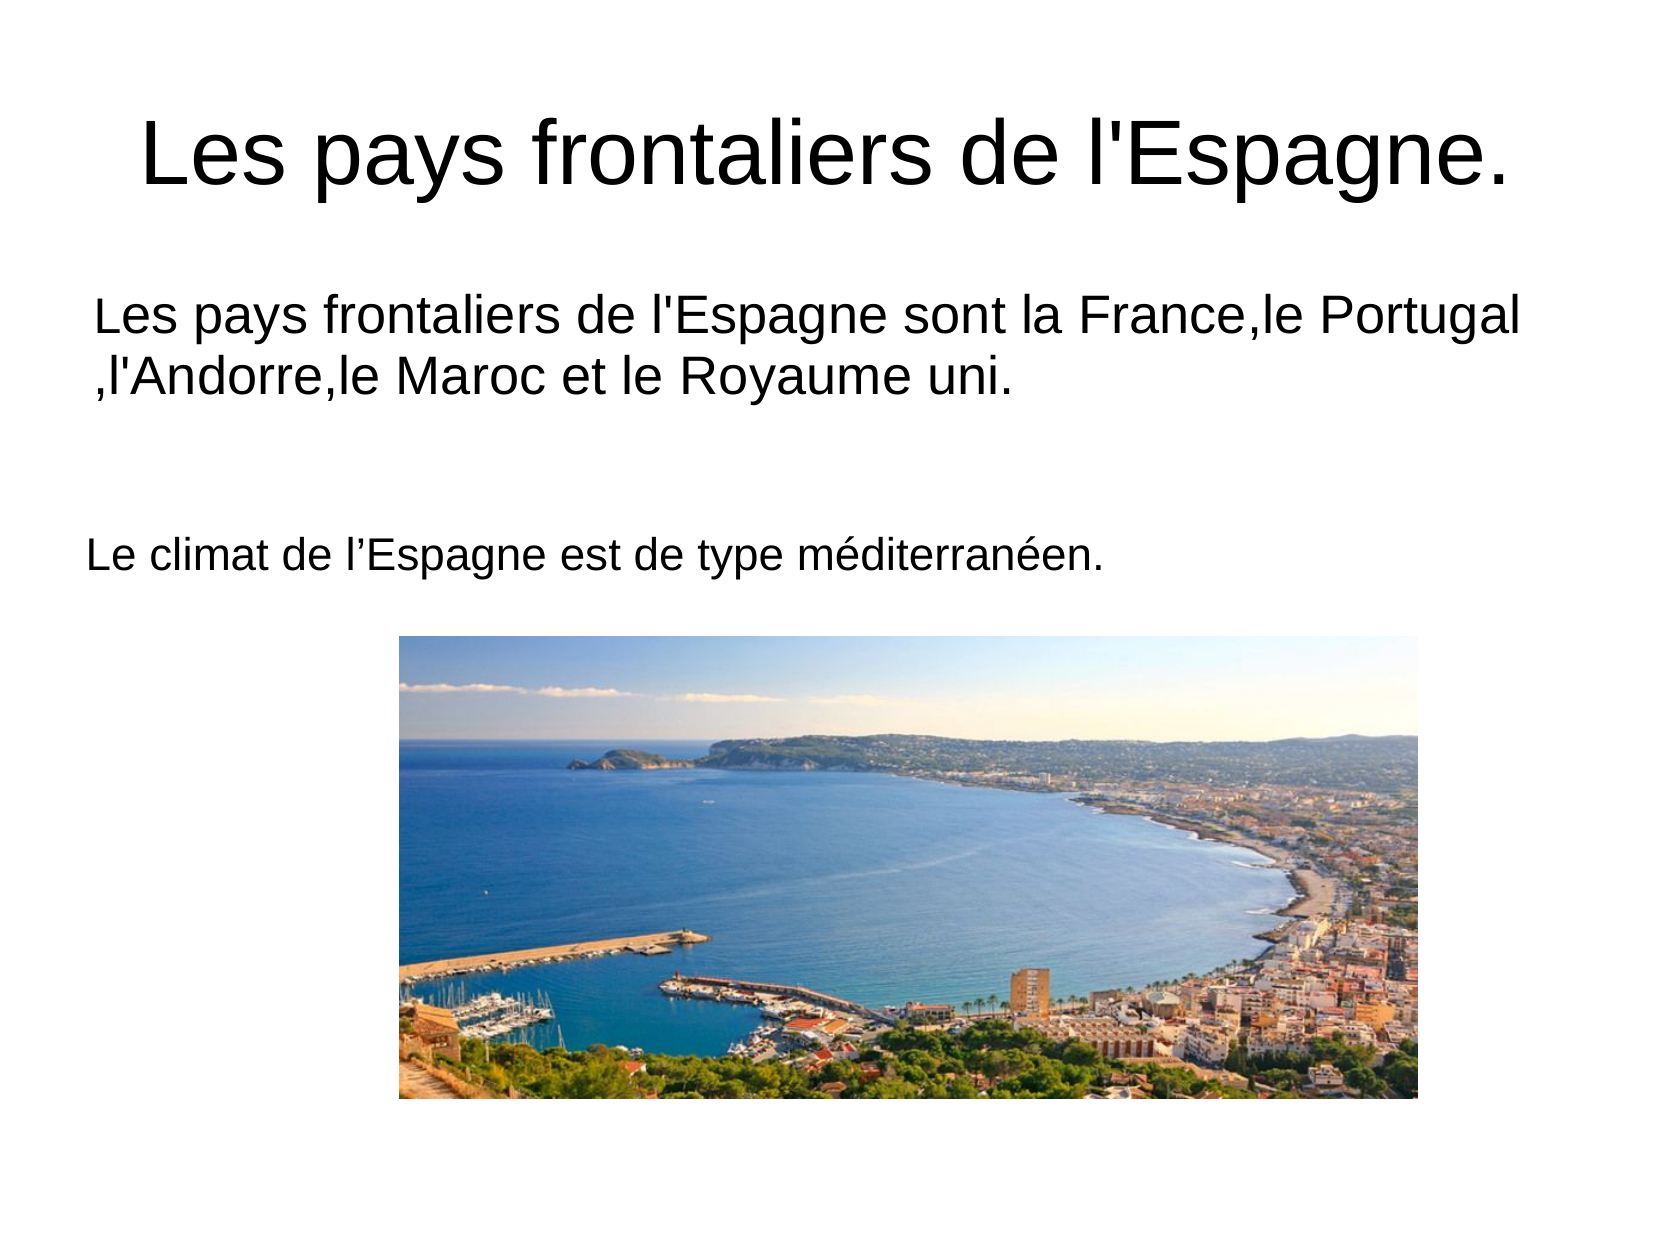

# Les pays frontaliers de l'Espagne.
Les pays frontaliers de l'Espagne sont la France,le Portugal
,l'Andorre,le Maroc et le Royaume uni.
Le climat de l’Espagne est de type méditerranéen.